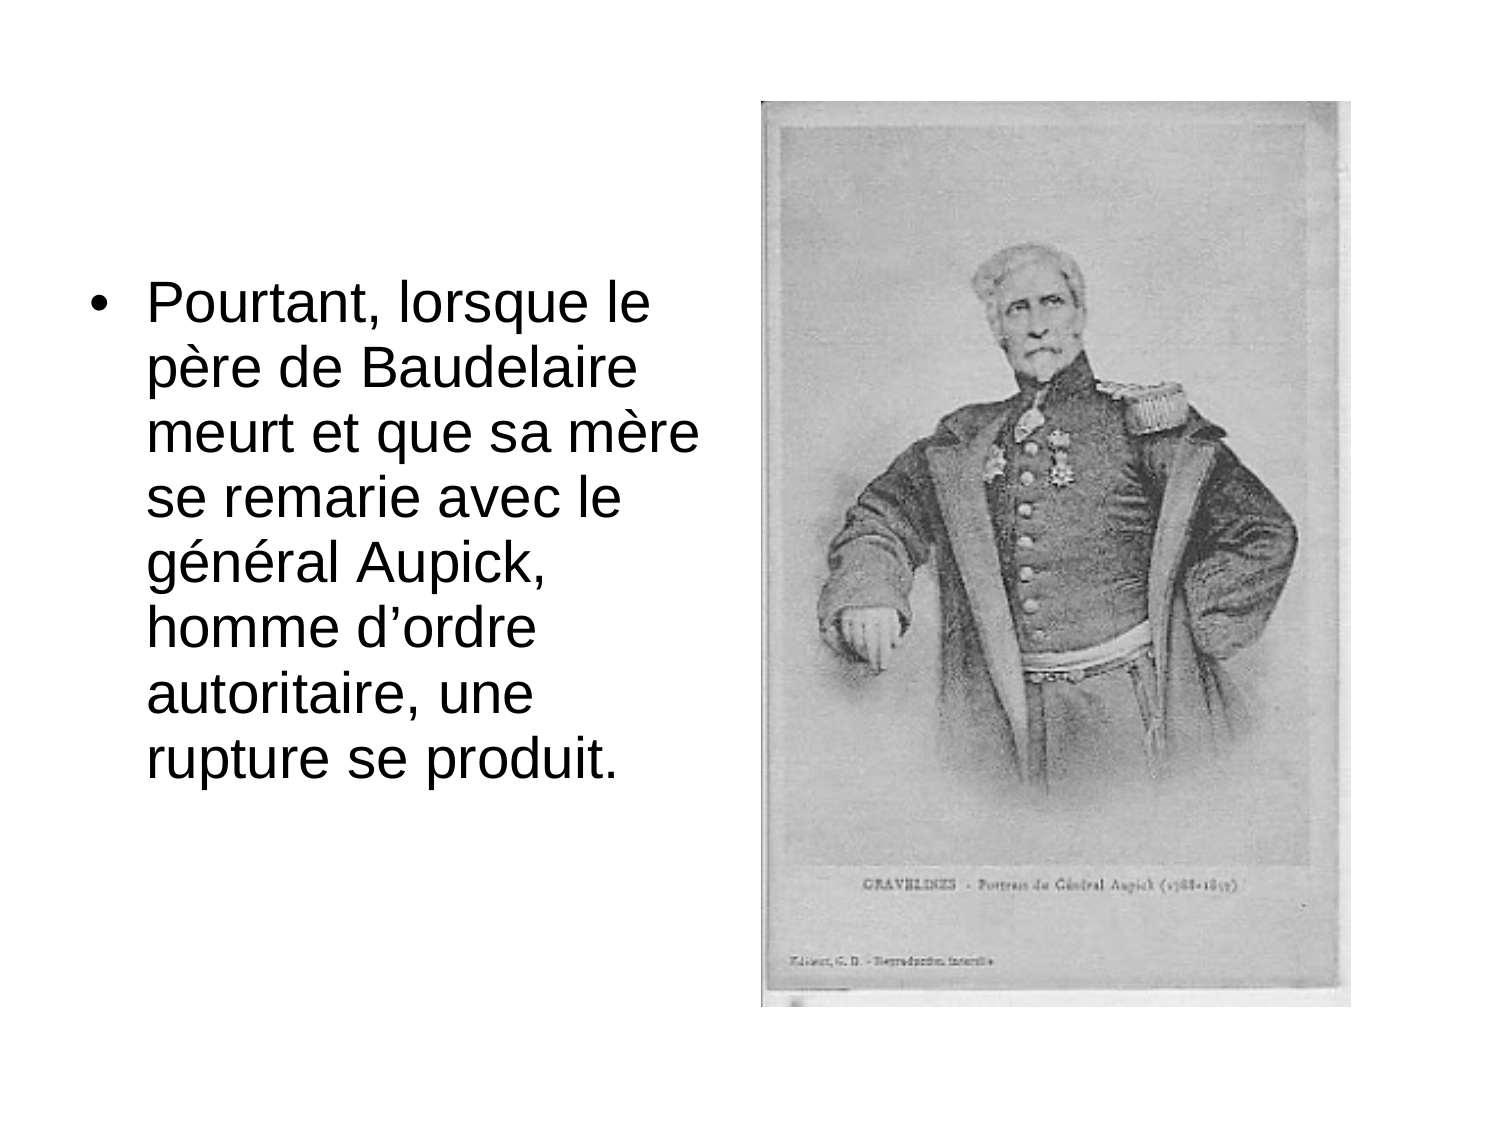

#
Pourtant, lorsque le père de Baudelaire meurt et que sa mère se remarie avec le général Aupick, homme d’ordre autoritaire, une rupture se produit.